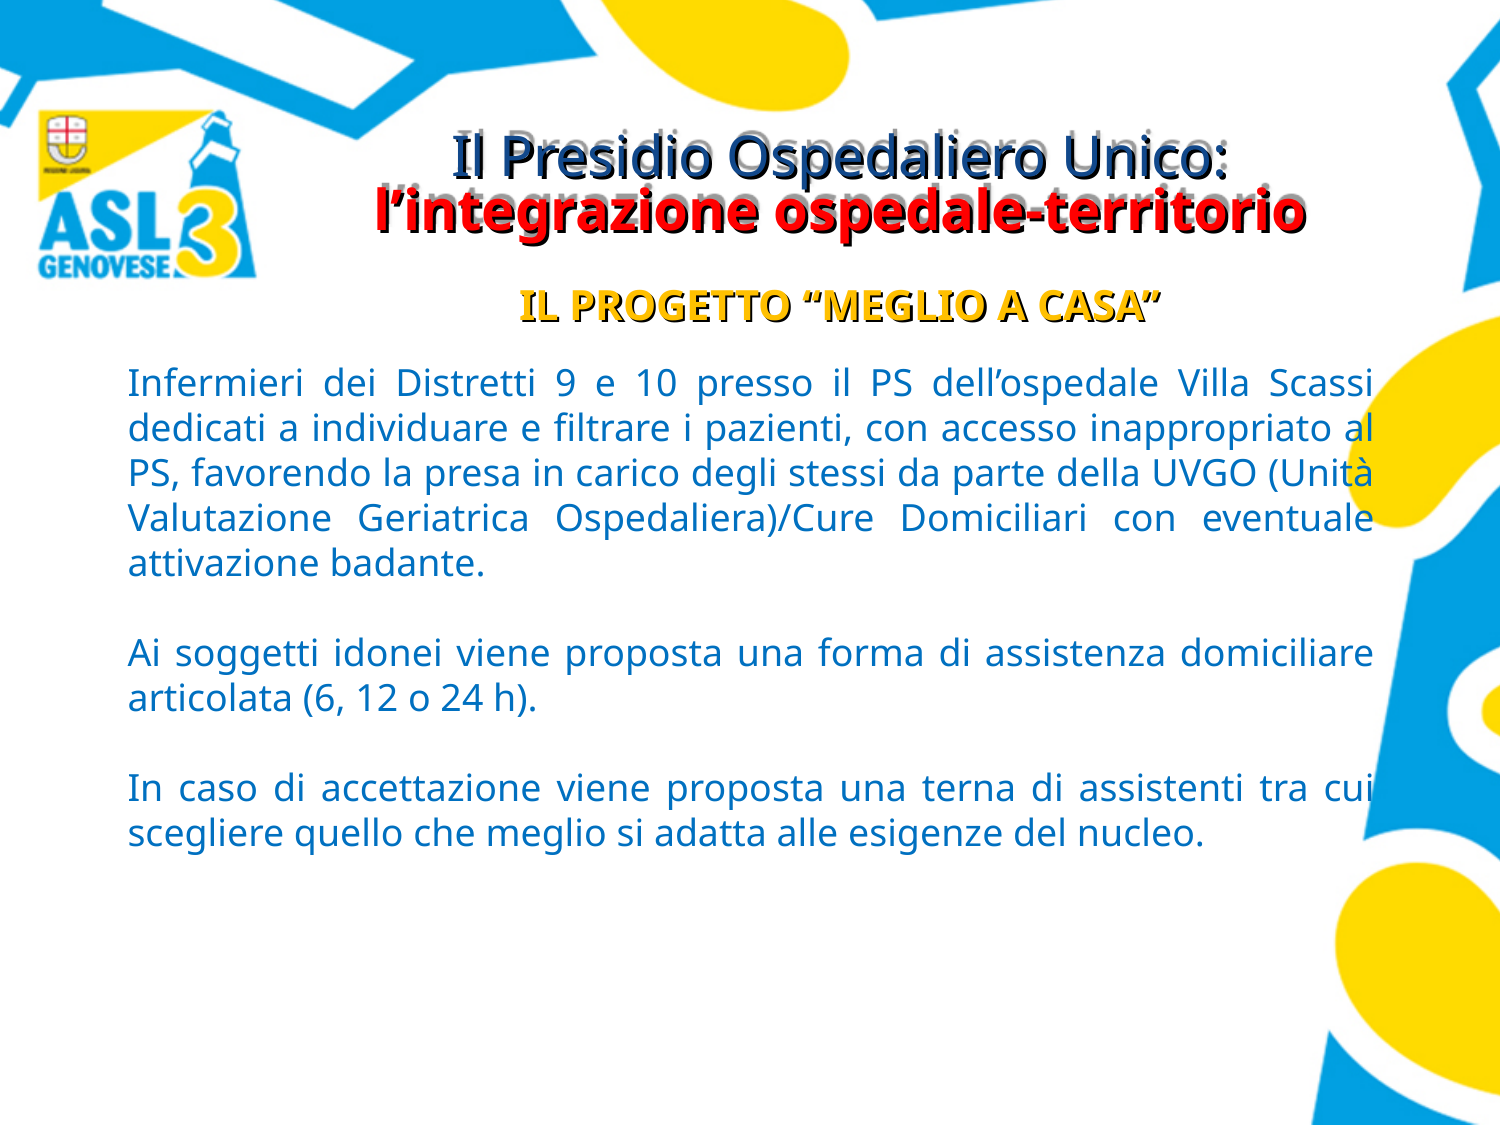

Il Presidio Ospedaliero Unico:
l’integrazione ospedale-territorio
IL PROGETTO “MEGLIO A CASA”
Infermieri dei Distretti 9 e 10 presso il PS dell’ospedale Villa Scassi dedicati a individuare e filtrare i pazienti, con accesso inappropriato al PS, favorendo la presa in carico degli stessi da parte della UVGO (Unità Valutazione Geriatrica Ospedaliera)/Cure Domiciliari con eventuale attivazione badante.
Ai soggetti idonei viene proposta una forma di assistenza domiciliare articolata (6, 12 o 24 h).
In caso di accettazione viene proposta una terna di assistenti tra cui scegliere quello che meglio si adatta alle esigenze del nucleo.